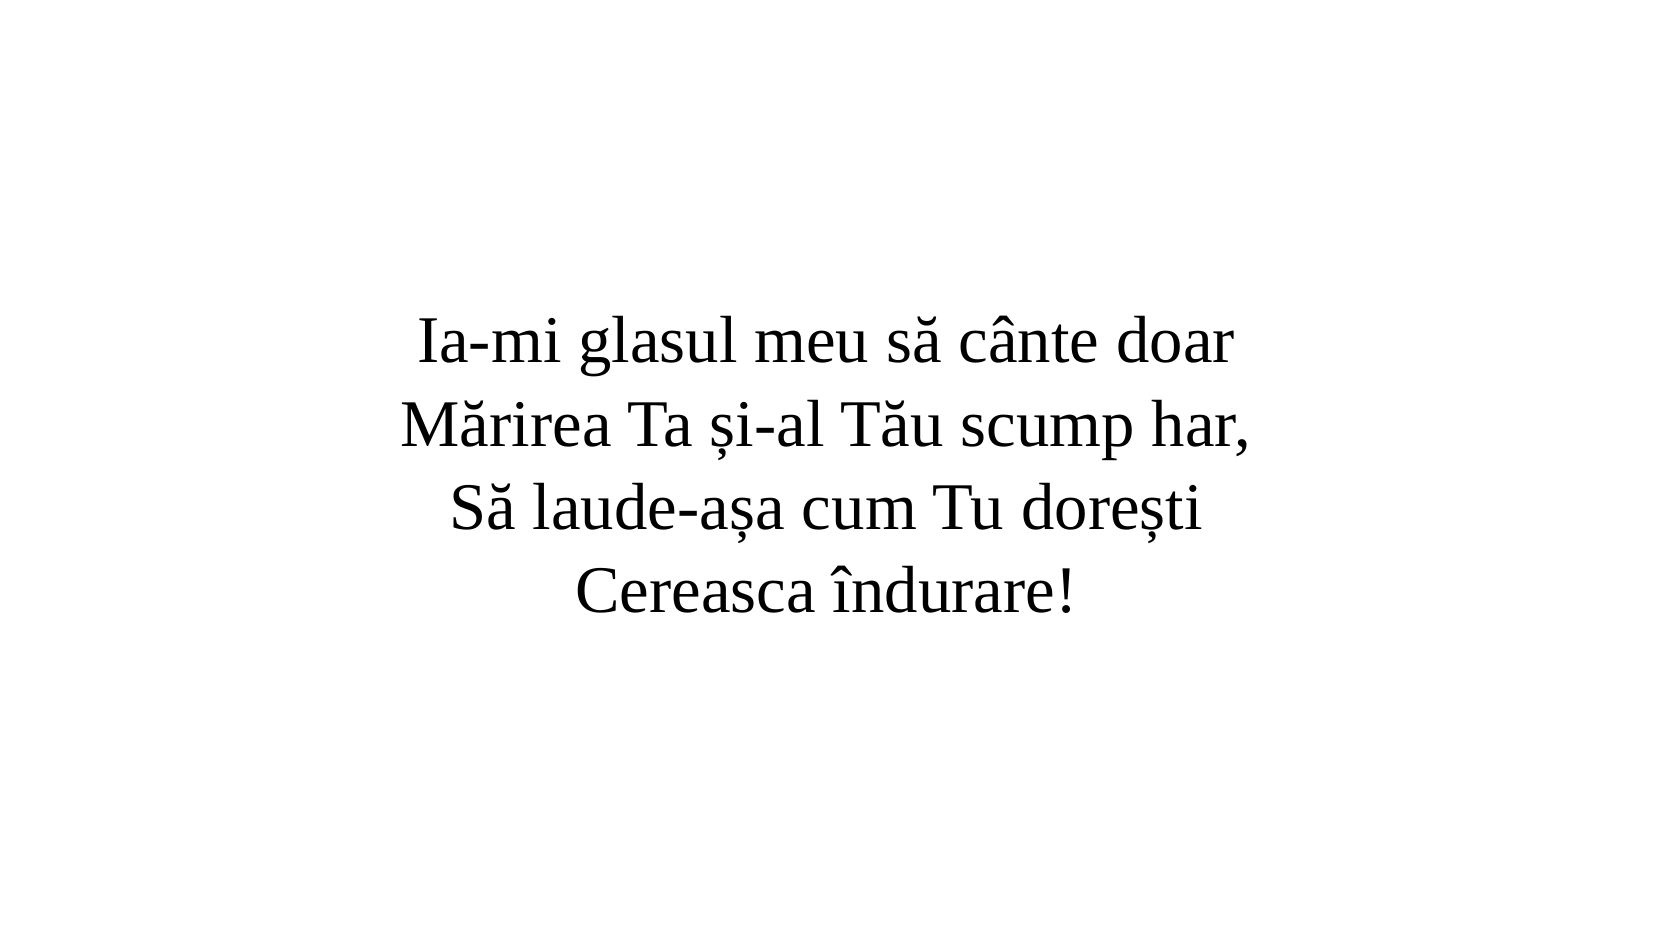

# Ia-mi glasul meu să cânte doar
Mărirea Ta și-al Tău scump har,
Să laude-așa cum Tu dorești
Cereasca îndurare!